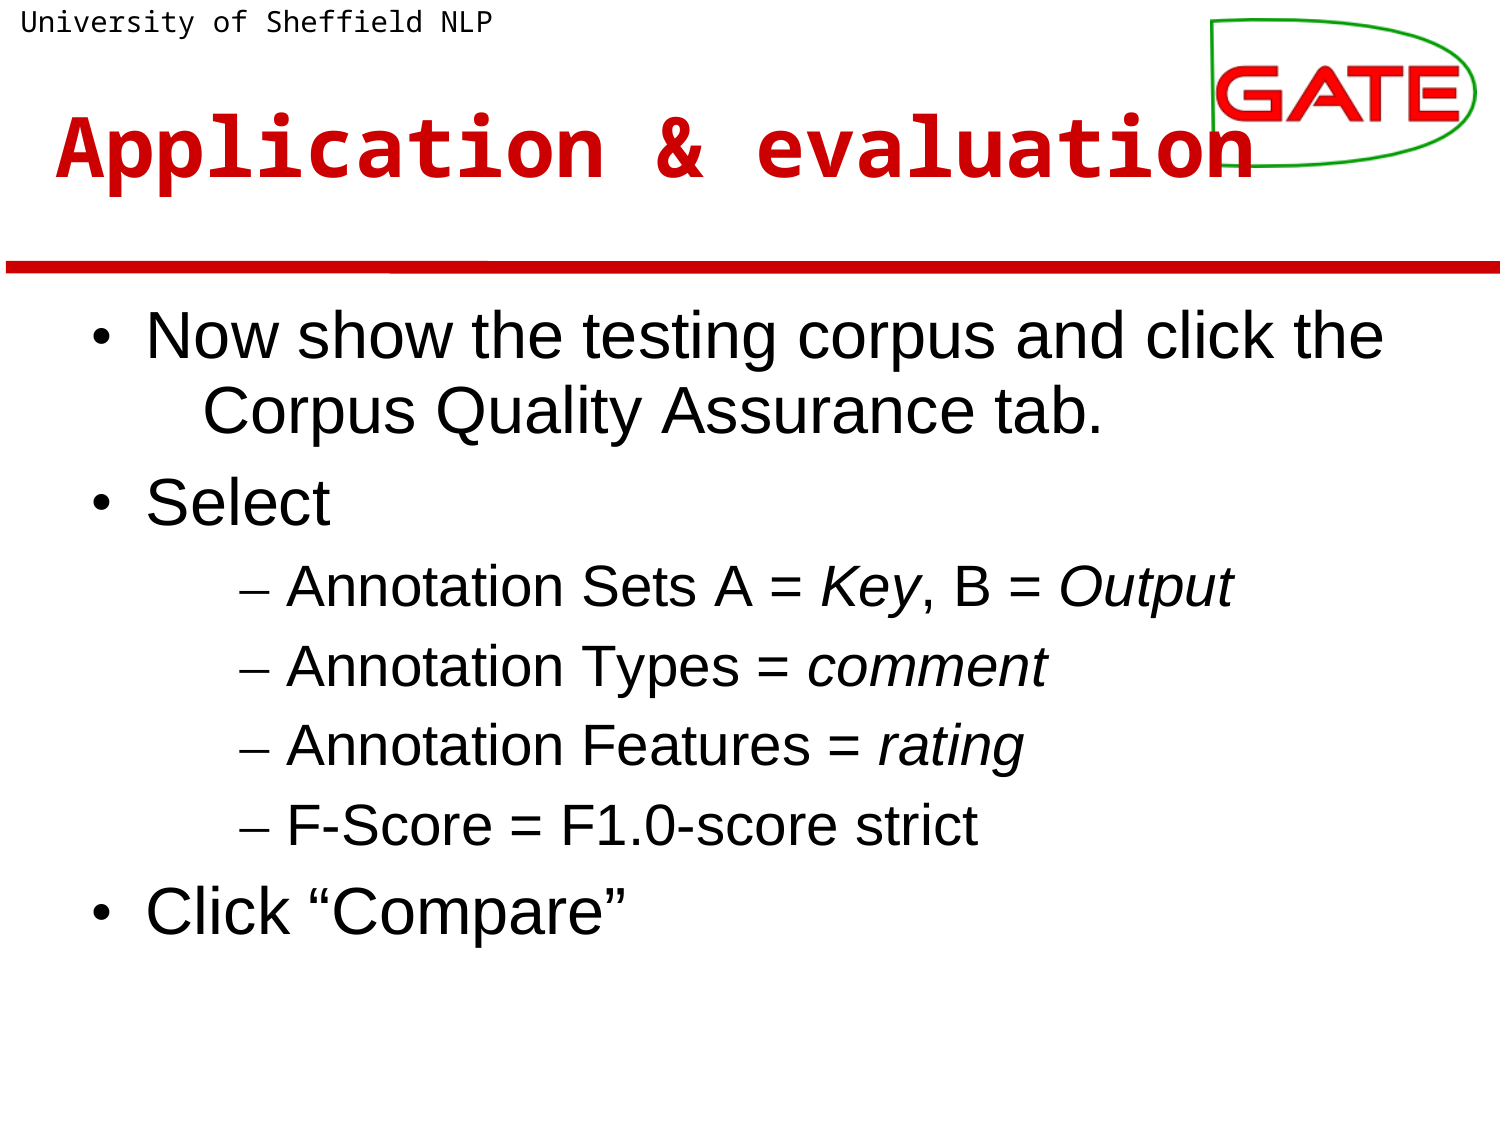

# Application & evaluation
Now show the testing corpus and click the Corpus Quality Assurance tab.
Select
Annotation Sets A = Key, B = Output
Annotation Types = comment
Annotation Features = rating
F-Score = F1.0-score strict
Click “Compare”